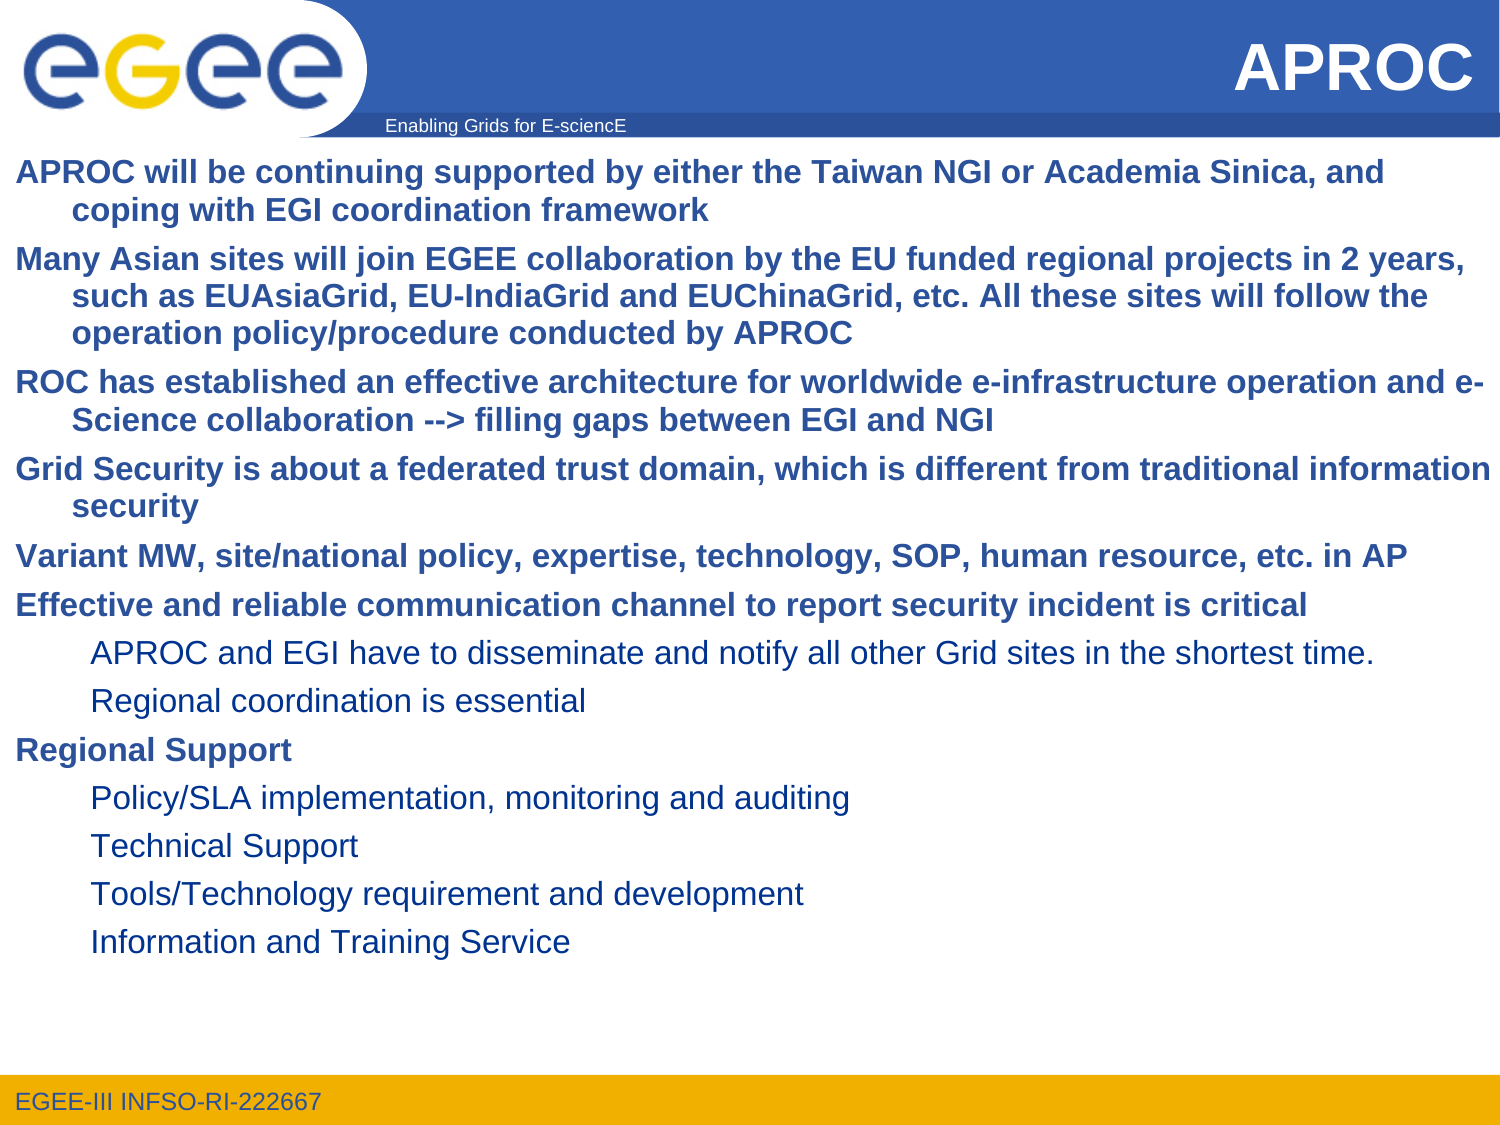

# APROC
APROC will be continuing supported by either the Taiwan NGI or Academia Sinica, and coping with EGI coordination framework
Many Asian sites will join EGEE collaboration by the EU funded regional projects in 2 years, such as EUAsiaGrid, EU-IndiaGrid and EUChinaGrid, etc. All these sites will follow the operation policy/procedure conducted by APROC
ROC has established an effective architecture for worldwide e-infrastructure operation and e-Science collaboration --> filling gaps between EGI and NGI
Grid Security is about a federated trust domain, which is different from traditional information security
Variant MW, site/national policy, expertise, technology, SOP, human resource, etc. in AP
Effective and reliable communication channel to report security incident is critical
APROC and EGI have to disseminate and notify all other Grid sites in the shortest time.
Regional coordination is essential
Regional Support
Policy/SLA implementation, monitoring and auditing
Technical Support
Tools/Technology requirement and development
Information and Training Service